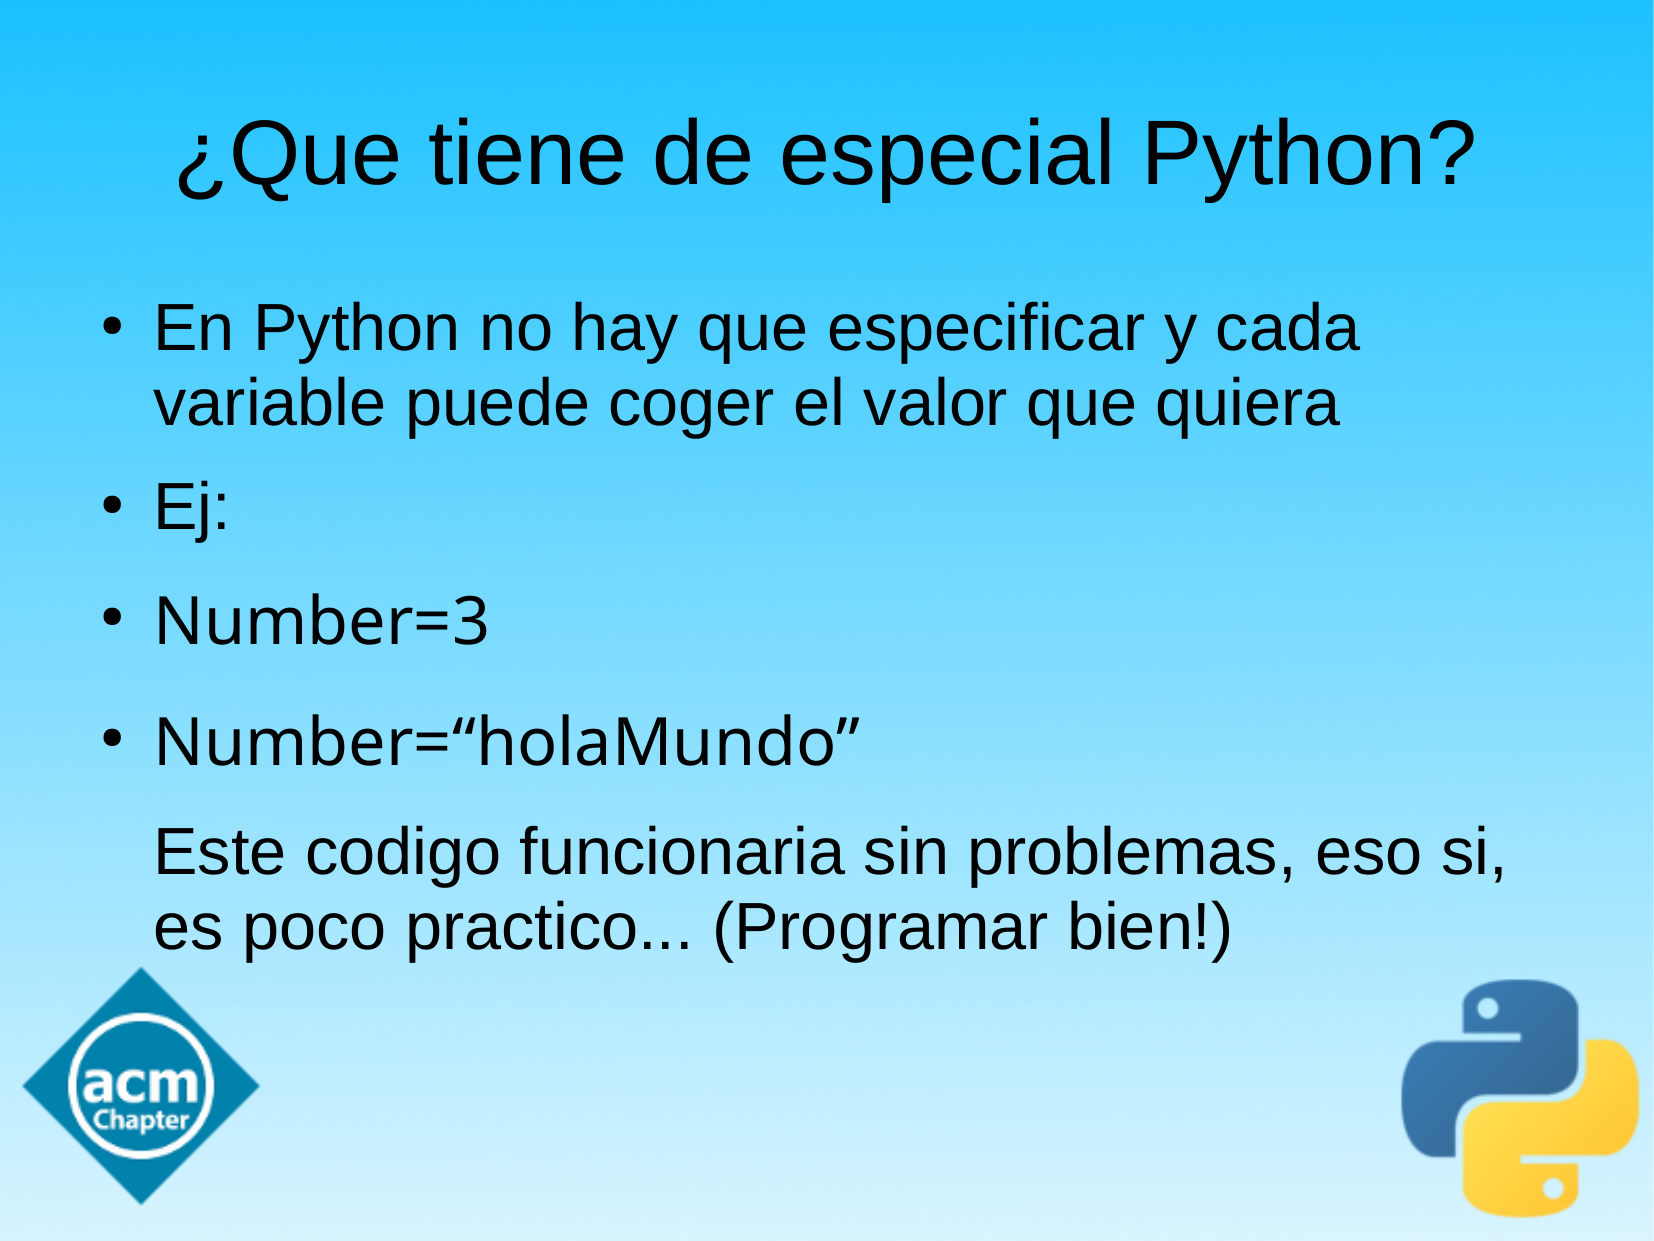

# ¿Que tiene de especial Python?
En Python no hay que especificar y cada variable puede coger el valor que quiera
Ej:
Number=3
Number=“holaMundo”
Este codigo funcionaria sin problemas, eso si, es poco practico... (Programar bien!)